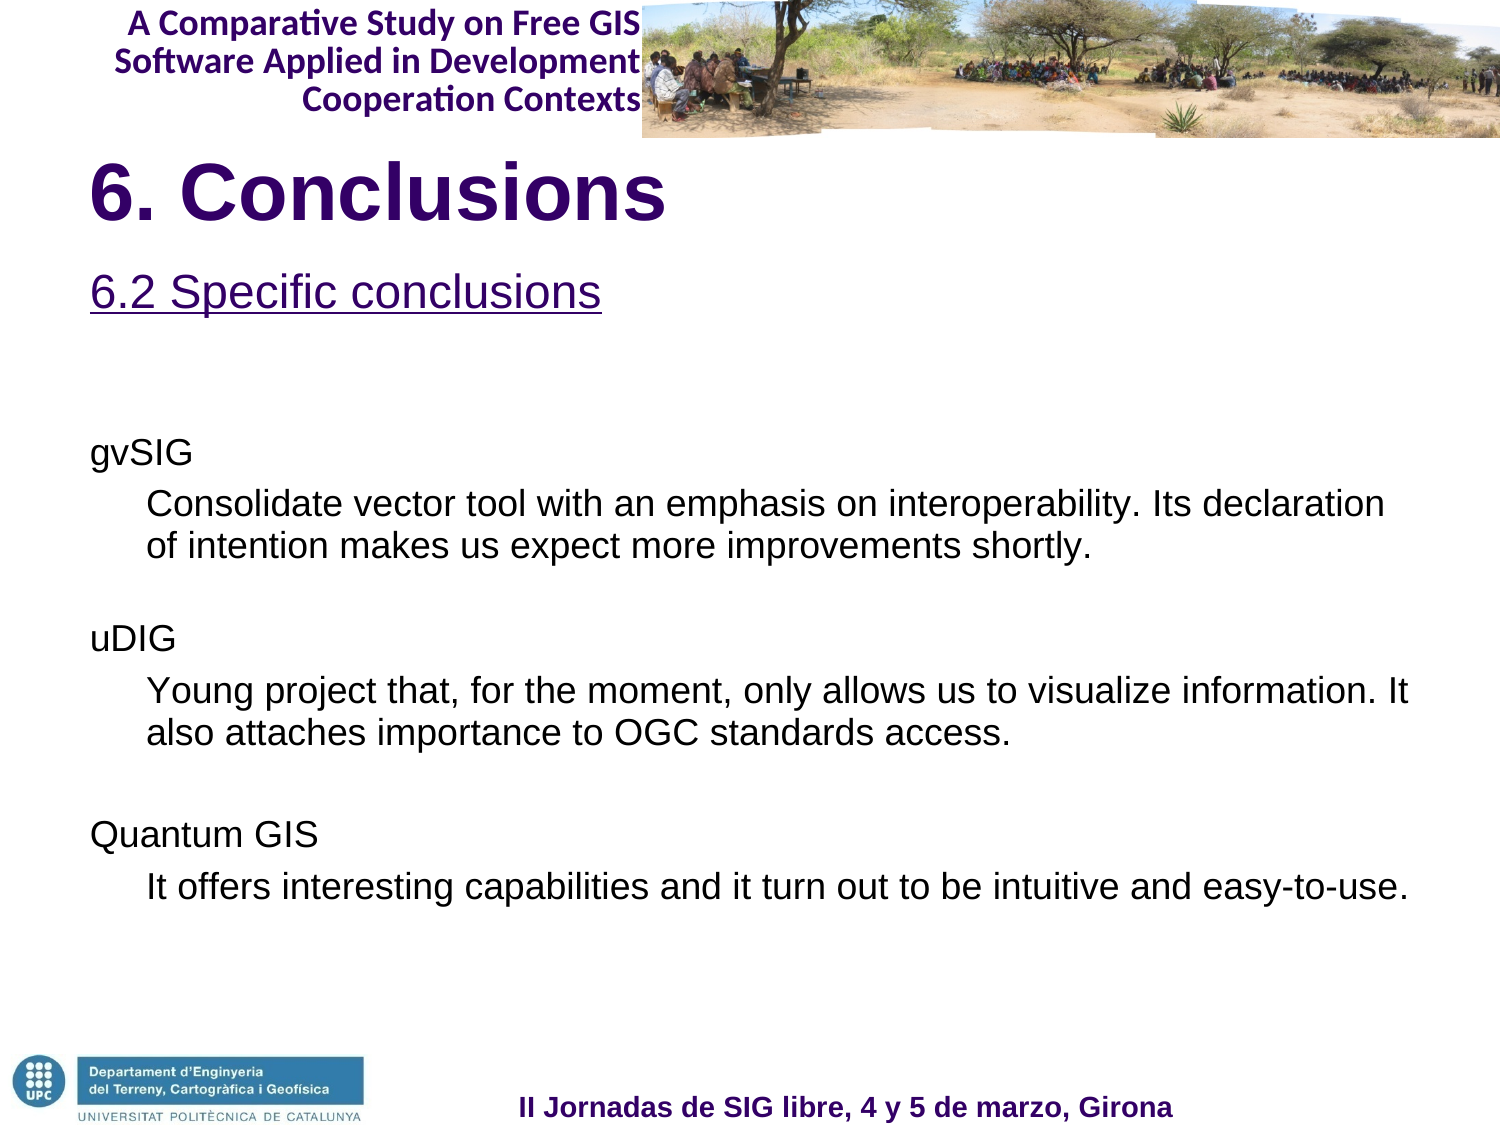

# 6. Conclusions
6.2 Specific conclusions
gvSIG
	Consolidate vector tool with an emphasis on interoperability. Its declaration of intention makes us expect more improvements shortly.
uDIG
	Young project that, for the moment, only allows us to visualize information. It also attaches importance to OGC standards access.
Quantum GIS
	It offers interesting capabilities and it turn out to be intuitive and easy-to-use.
II Jornadas de SIG libre, 4 y 5 de marzo, Girona